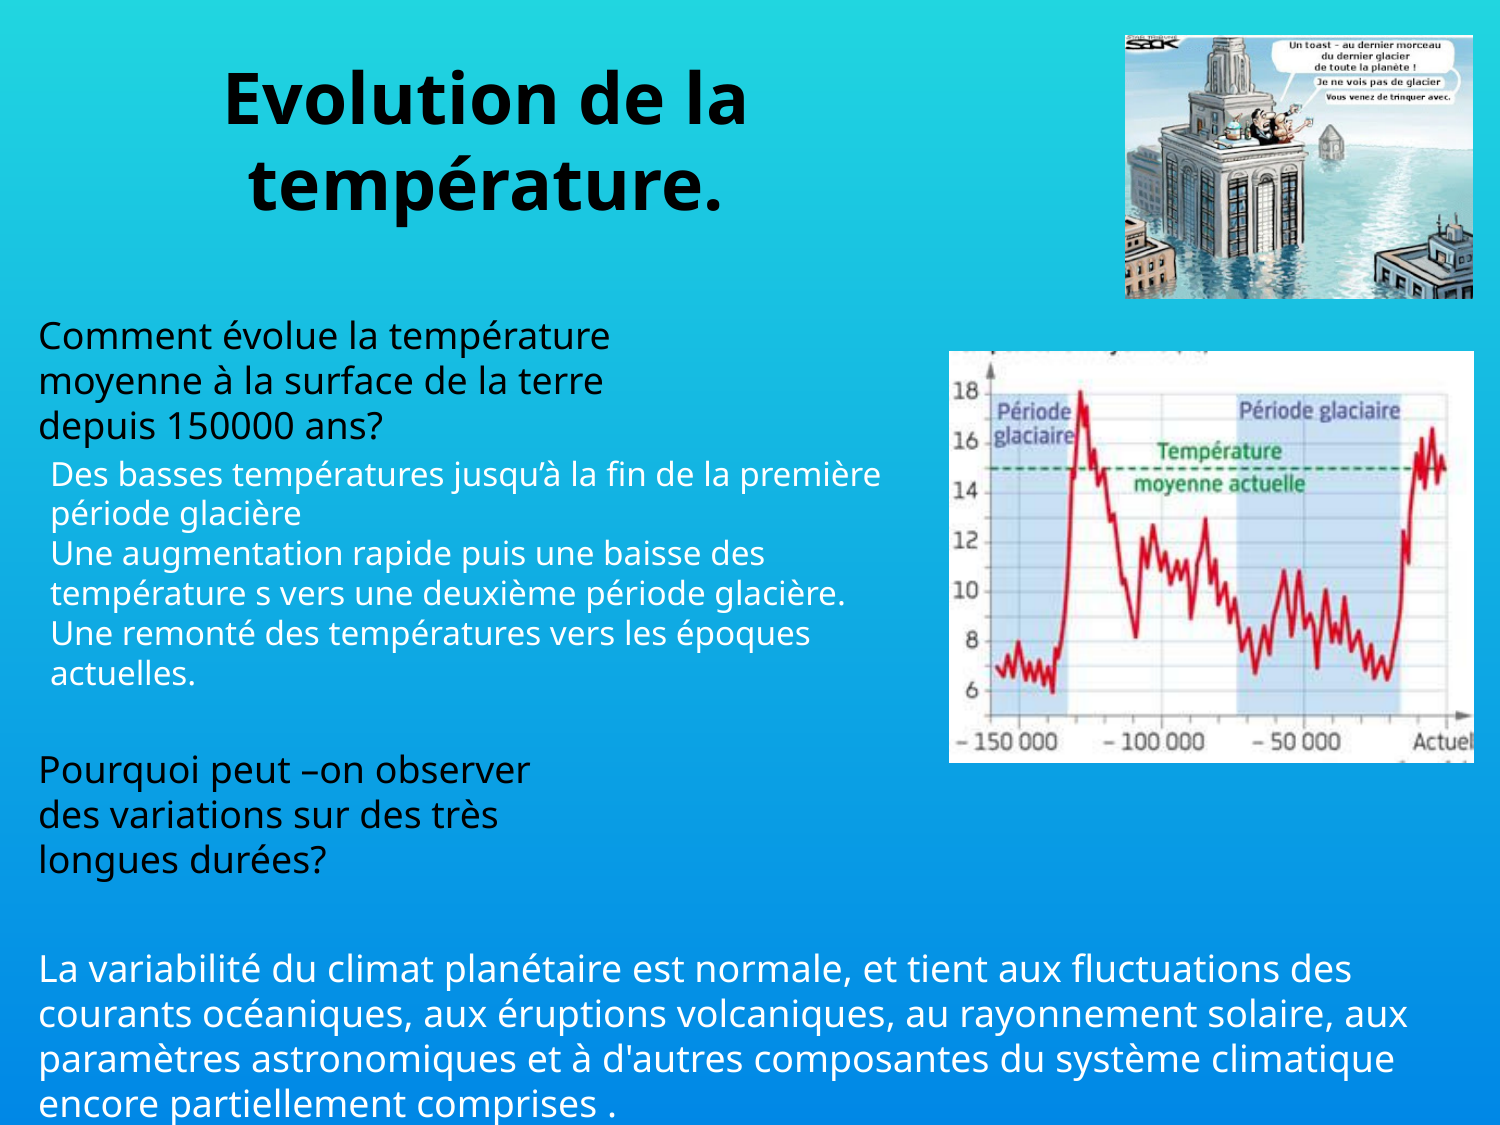

# Evolution de la température.
Comment évolue la température moyenne à la surface de la terre depuis 150000 ans?
Des basses températures jusqu’à la fin de la première période glacière
Une augmentation rapide puis une baisse des température s vers une deuxième période glacière.
Une remonté des températures vers les époques actuelles.
Pourquoi peut –on observer des variations sur des très longues durées?
La variabilité du climat planétaire est normale, et tient aux fluctuations des courants océaniques, aux éruptions volcaniques, au rayonnement solaire, aux paramètres astronomiques et à d'autres composantes du système climatique encore partiellement comprises .